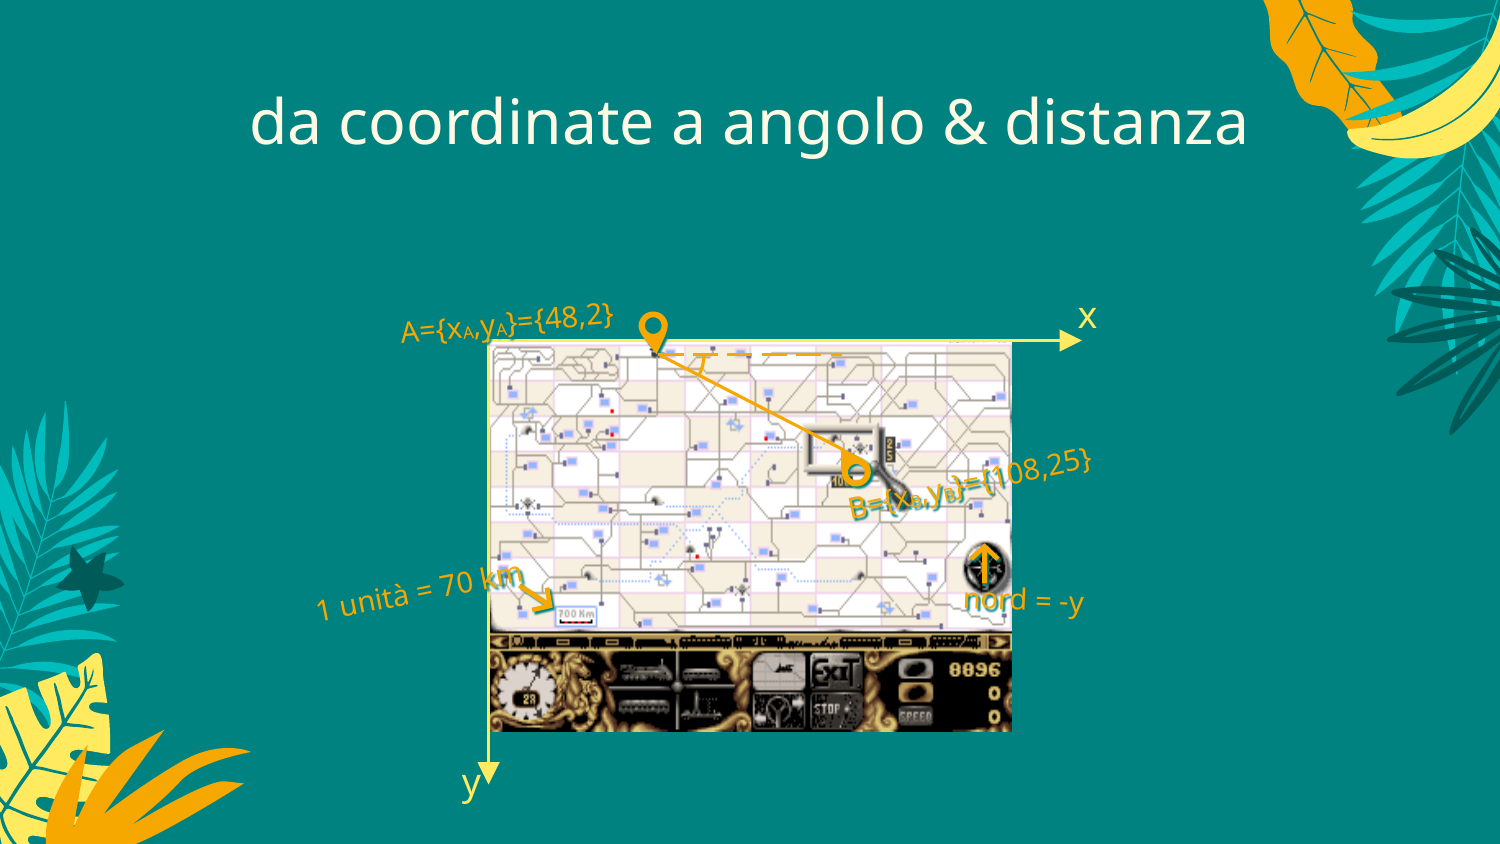

# da coordinate a angolo & distanza
A={xA,yA}={48,2}
x
y
B={xB,yB}={108,25}
1 unità = 70 km
nord = -y